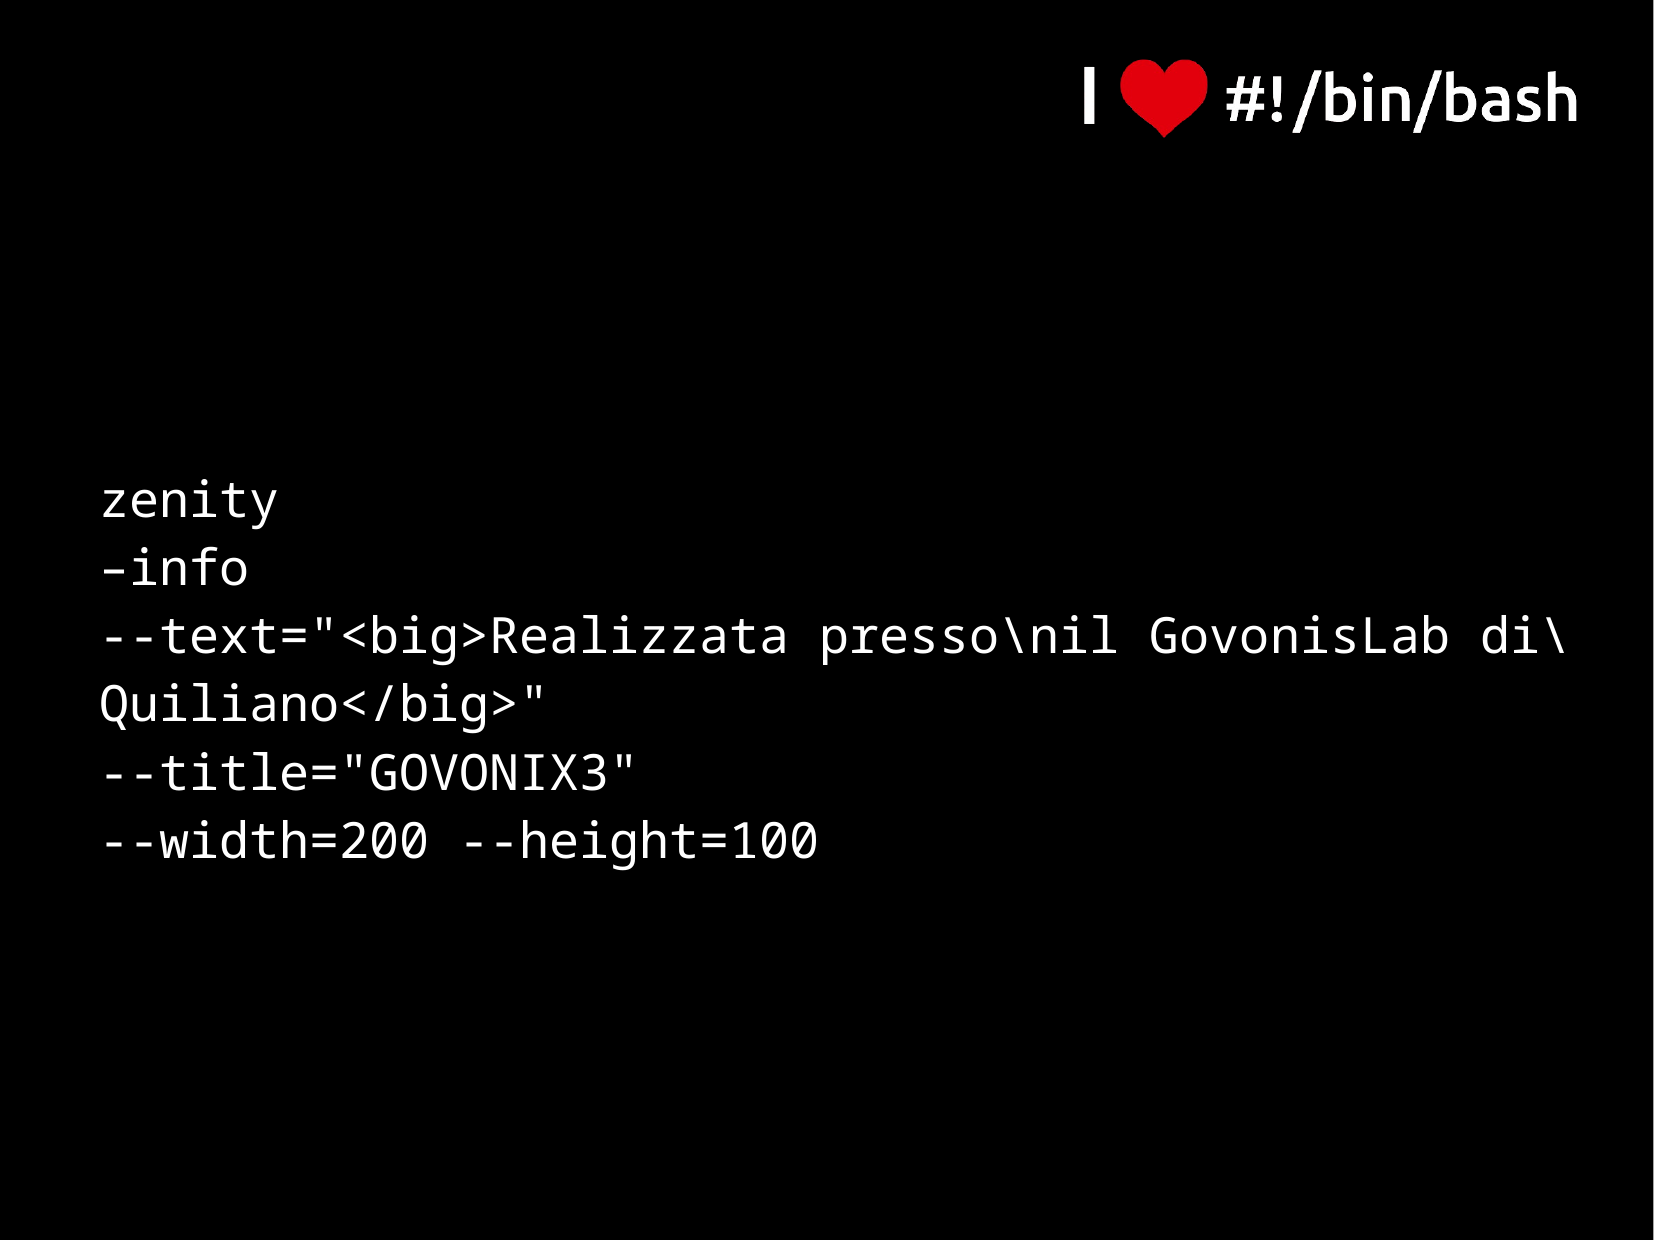

zenity
–info
--text="<big>Realizzata presso\nil GovonisLab di\ Quiliano</big>"
--title="GOVONIX3"
--width=200 --height=100